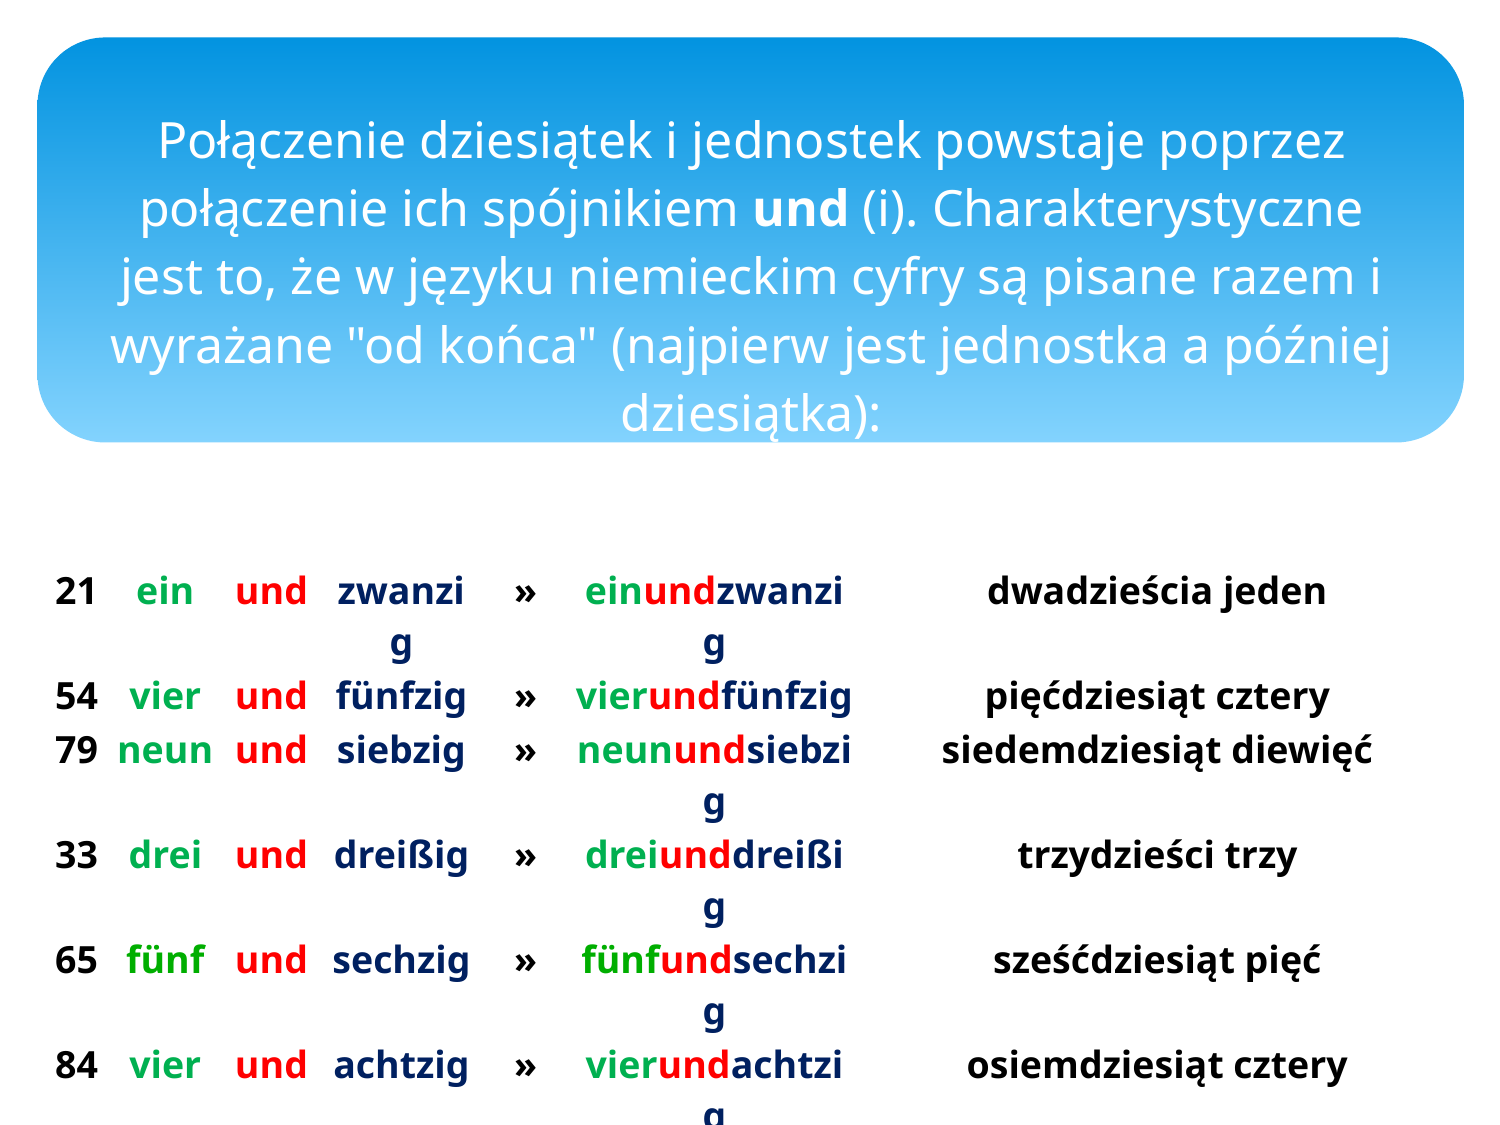

# Połączenie dziesiątek i jednostek powstaje poprzez połączenie ich spójnikiem und (i). Charakterystyczne jest to, że w języku niemieckim cyfry są pisane razem i wyrażane "od końca" (najpierw jest jednostka a później dziesiątka):
| | | | | | | |
| --- | --- | --- | --- | --- | --- | --- |
| 21 | ein | und | zwanzig | » | einundzwanzig | dwadzieścia jeden |
| 54 | vier | und | fünfzig | » | vierundfünfzig | pięćdziesiąt cztery |
| 79 | neun | und | siebzig | » | neunundsiebzig | siedemdziesiąt diewięć |
| 33 | drei | und | dreißig | » | dreiunddreißig | trzydzieści trzy |
| 65 | fünf | und | sechzig | » | fünfundsechzig | sześćdziesiąt pięć |
| 84 | vier | und | achtzig | » | vierundachtzig | osiemdziesiąt cztery |